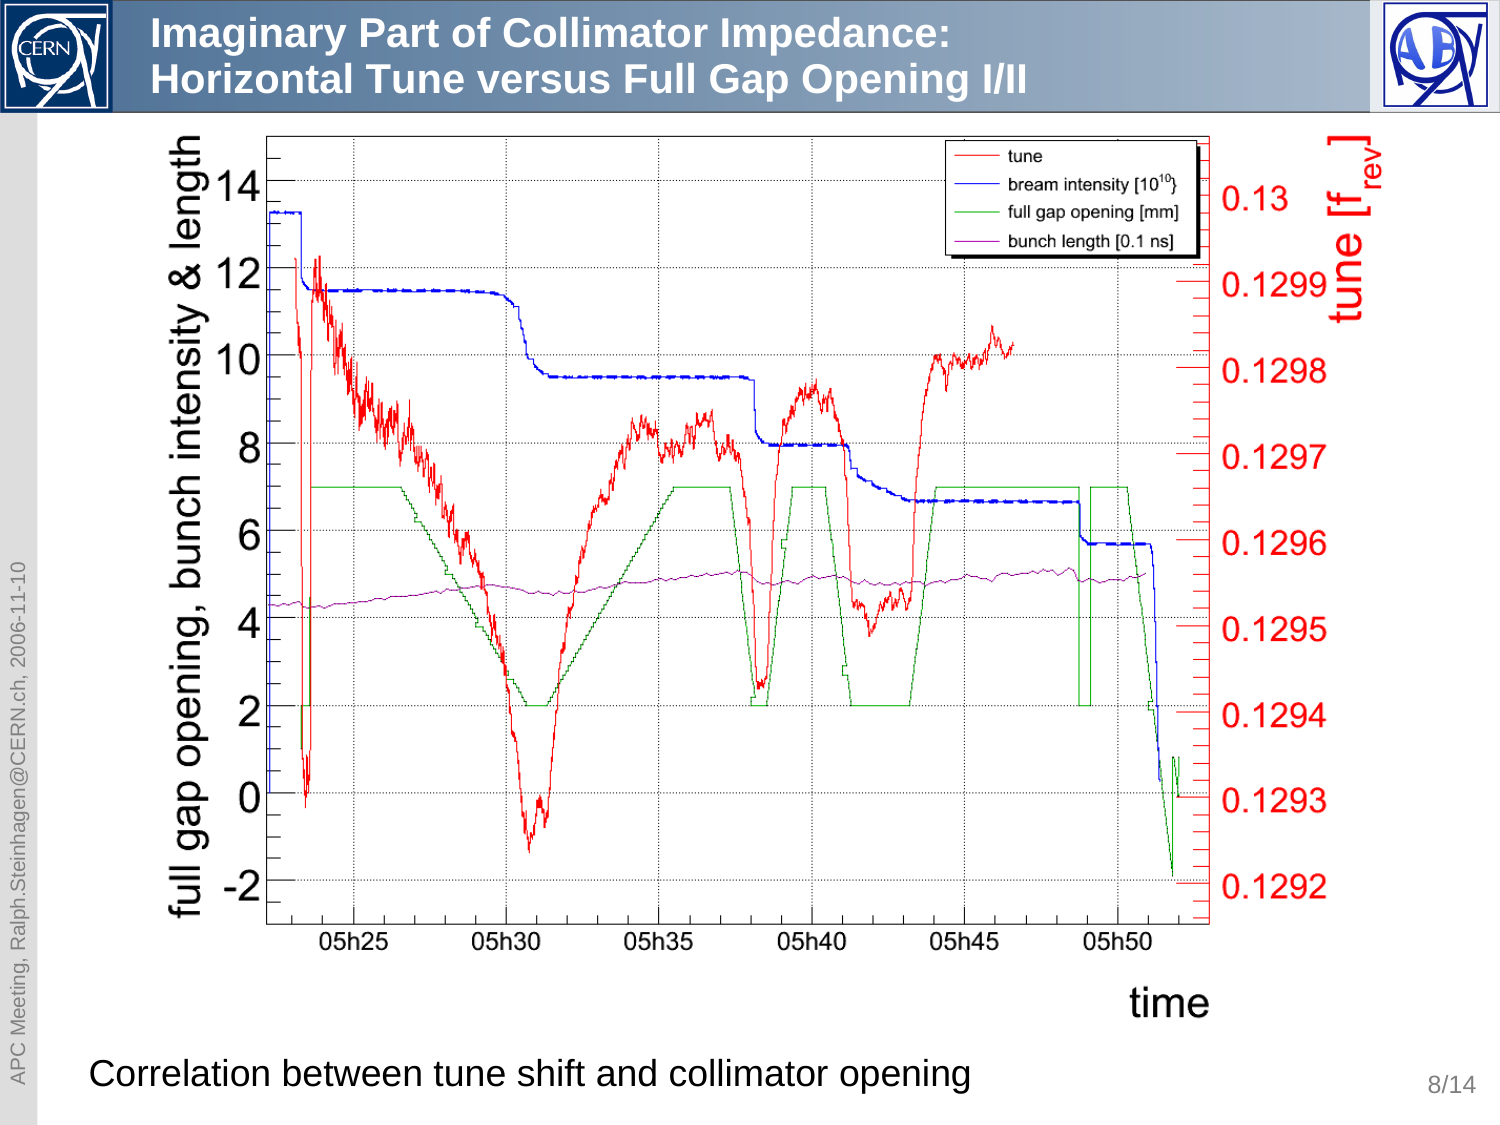

# Imaginary Part of Collimator Impedance: Horizontal Tune versus Full Gap Opening I/II
Correlation between tune shift and collimator opening